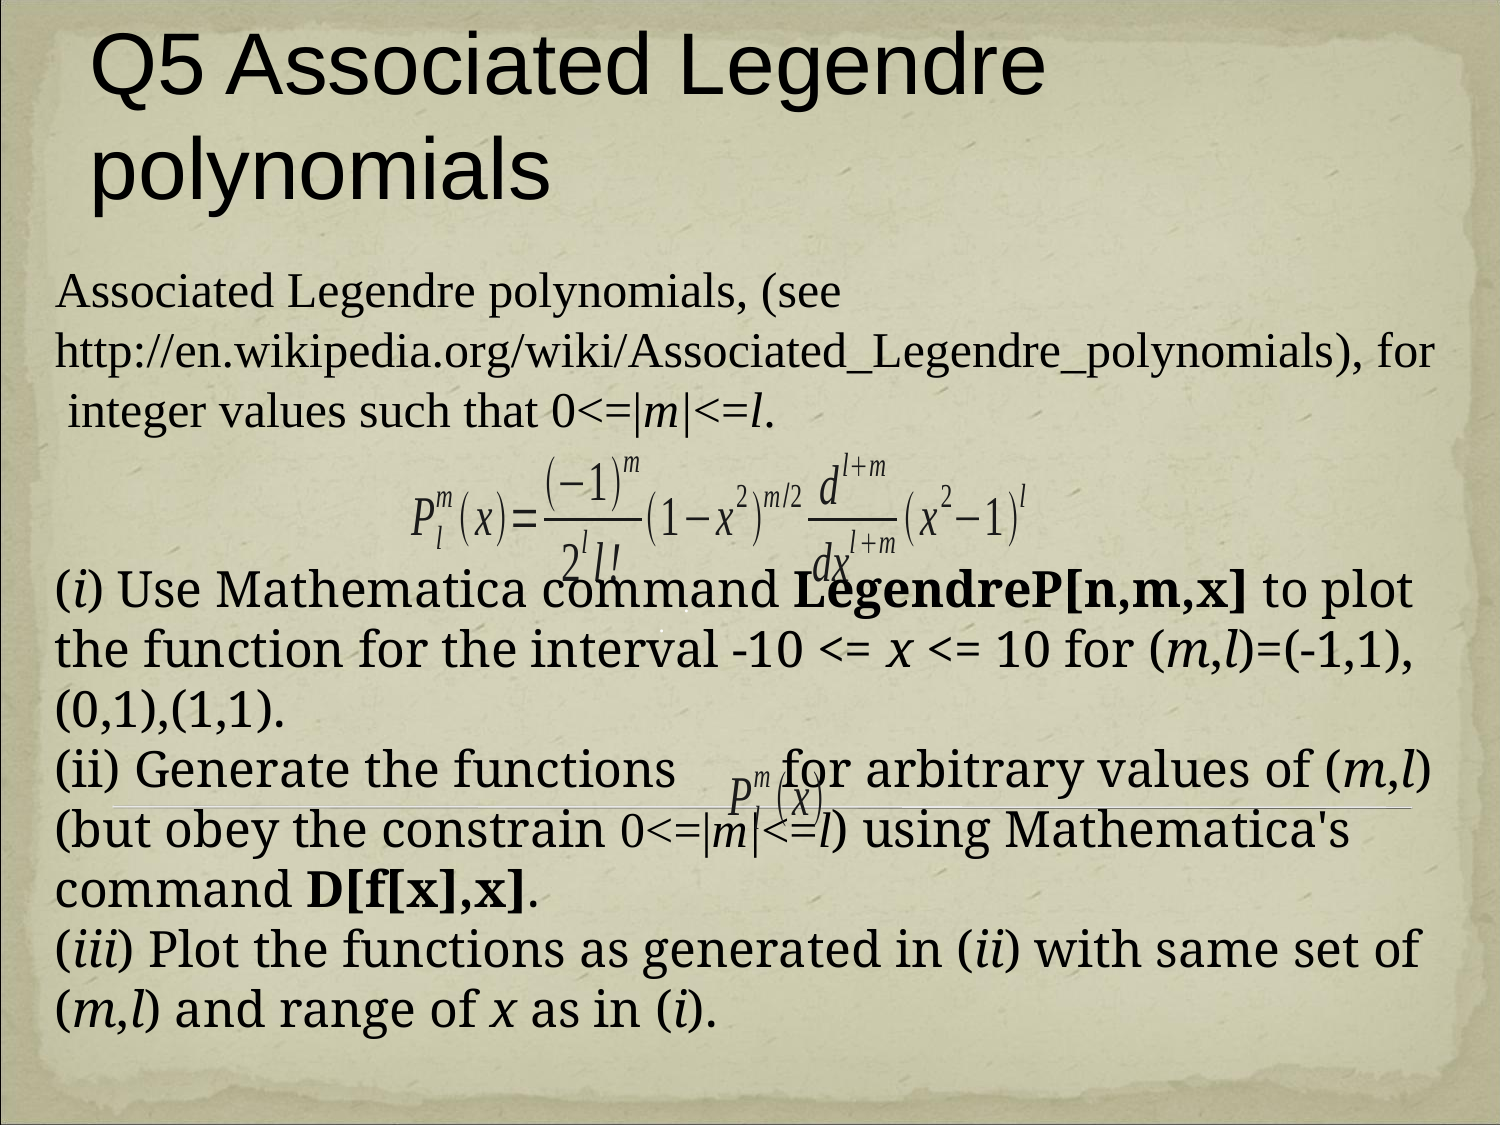

# Q5 Associated Legendre polynomials
Associated Legendre polynomials, (see http://en.wikipedia.org/wiki/Associated_Legendre_polynomials), for integer values such that 0<=|m|<=l.
(i) Use Mathematica command LegendreP[n,m,x] to plot the function for the interval -10 <= x <= 10 for (m,l)=(-1,1),(0,1),(1,1).
(ii) Generate the functions for arbitrary values of (m,l) (but obey the constrain 0<=|m|<=l) using Mathematica's command D[f[x],x].
(iii) Plot the functions as generated in (ii) with same set of (m,l) and range of x as in (i).
.
.